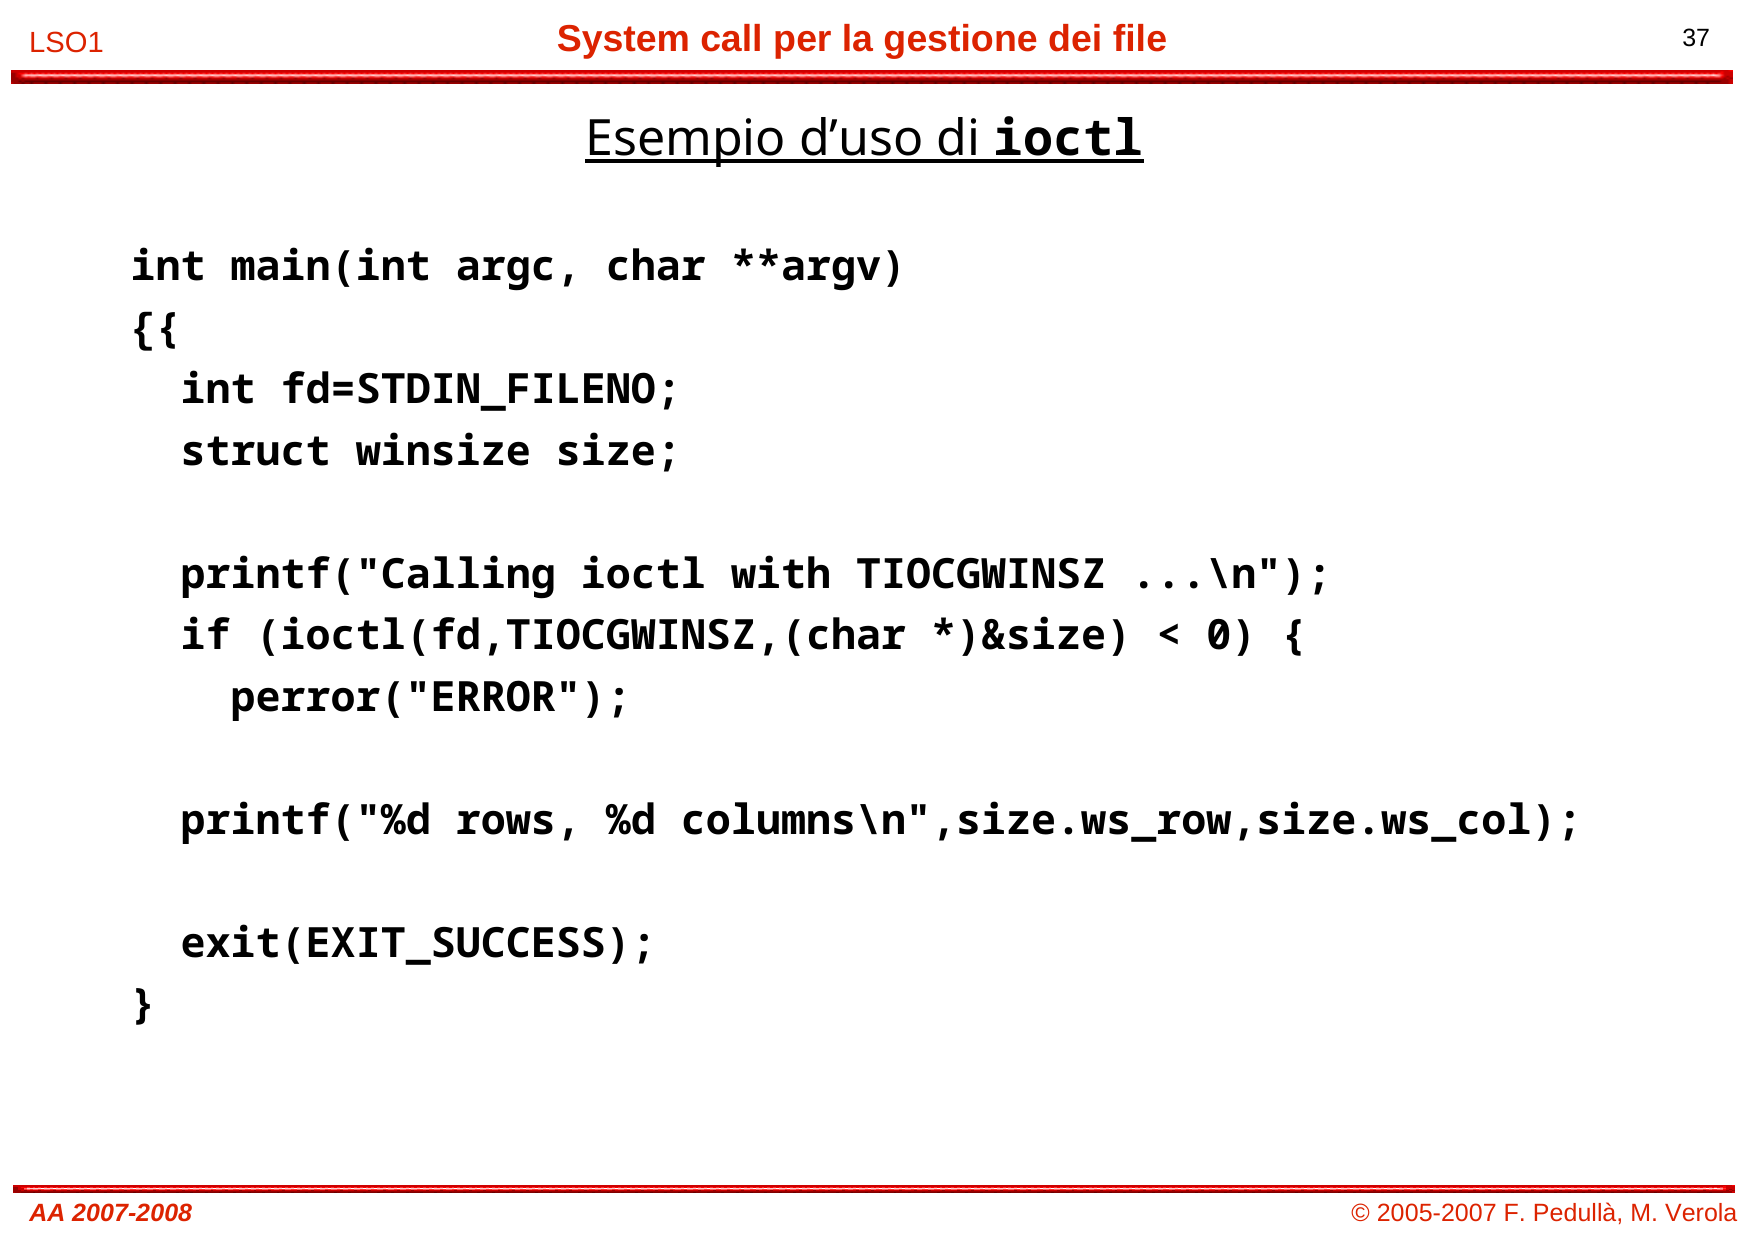

Esempio d’uso di ioctl
# int main(int argc, char **argv)
{{
 int fd=STDIN_FILENO;
 struct winsize size;
 printf("Calling ioctl with TIOCGWINSZ ...\n");
 if (ioctl(fd,TIOCGWINSZ,(char *)&size) < 0) {
 perror("ERROR");
 printf("%d rows, %d columns\n",size.ws_row,size.ws_col);
 exit(EXIT_SUCCESS);
}